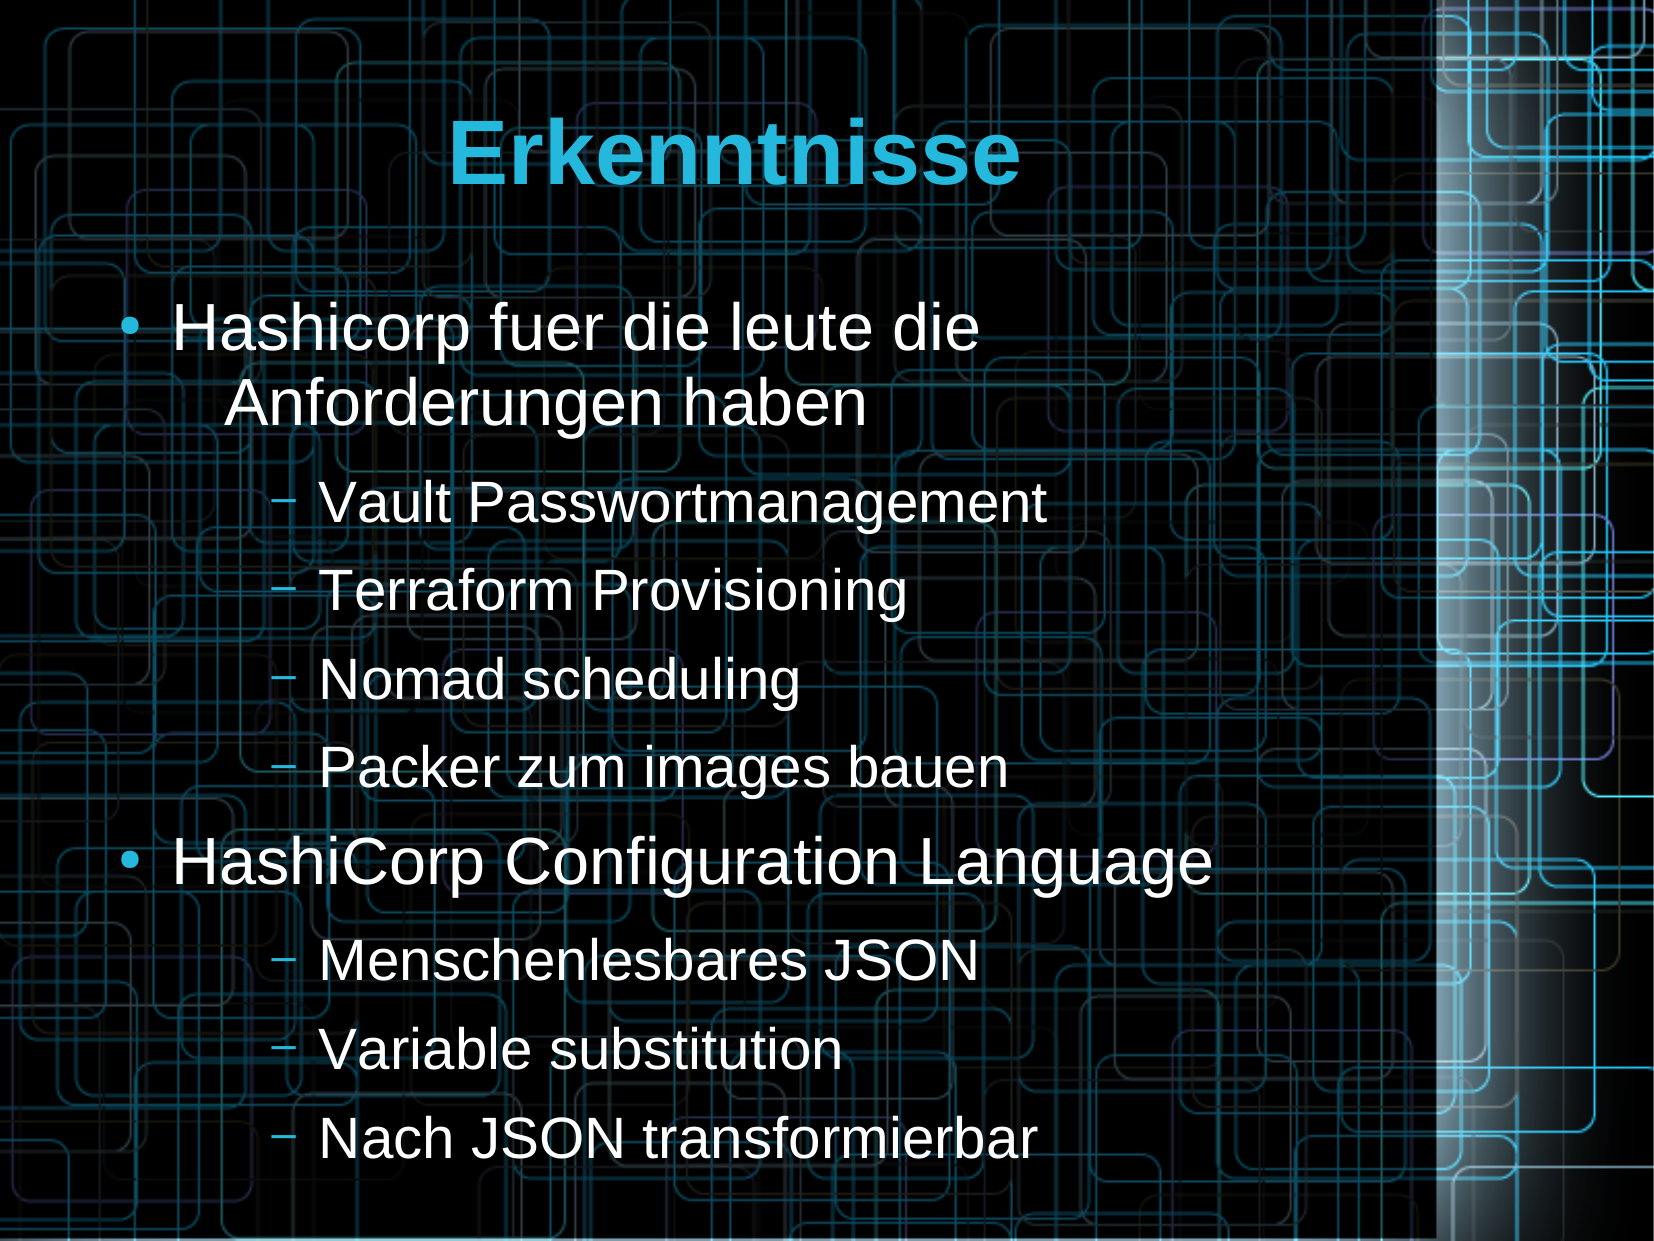

# Erkenntnisse
Hashicorp fuer die leute die Anforderungen haben
Vault Passwortmanagement
Terraform Provisioning
Nomad scheduling
Packer zum images bauen
HashiCorp Configuration Language
Menschenlesbares JSON
Variable substitution
Nach JSON transformierbar